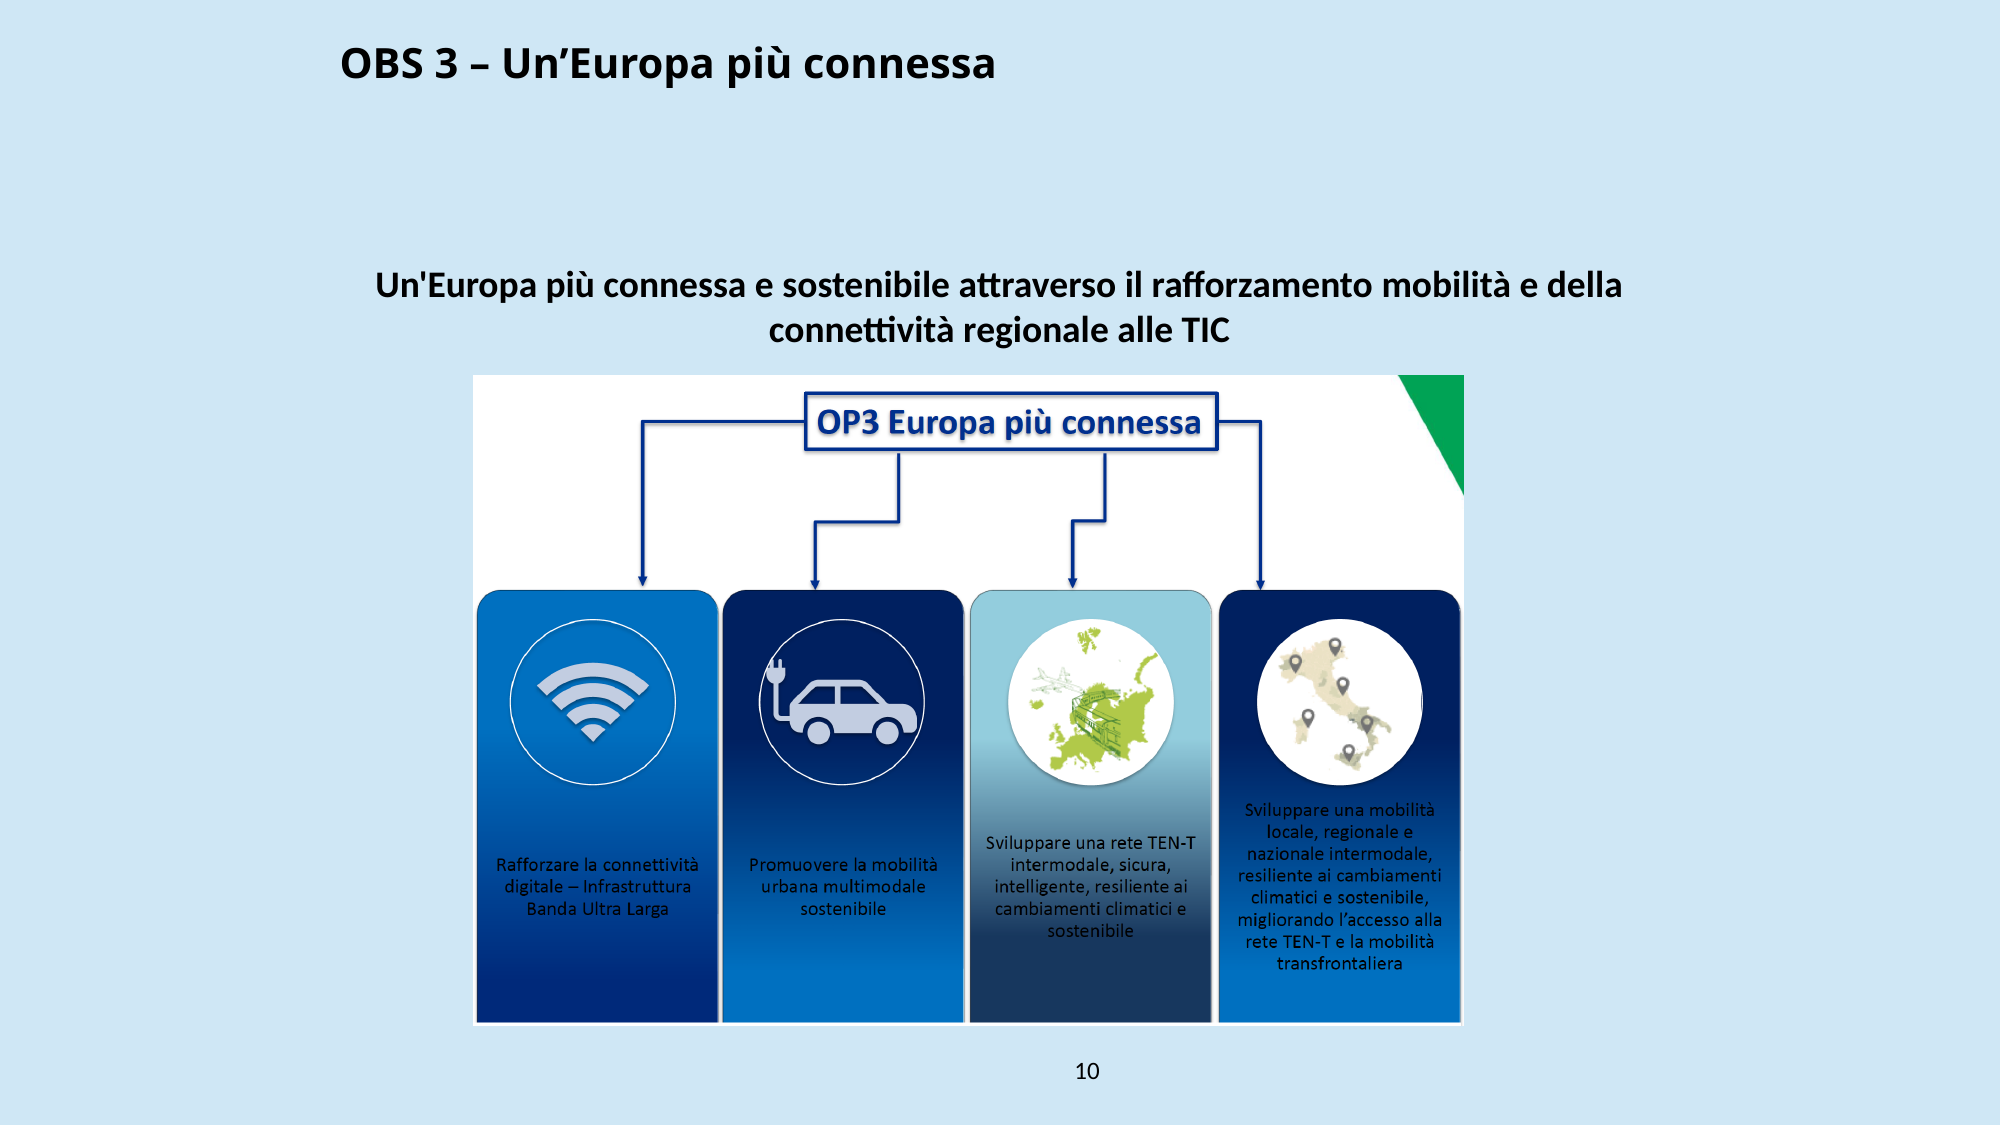

OBS 3 – Un’Europa più connessa
Un'Europa più connessa e sostenibile attraverso il rafforzamento mobilità e della connettività regionale alle TIC